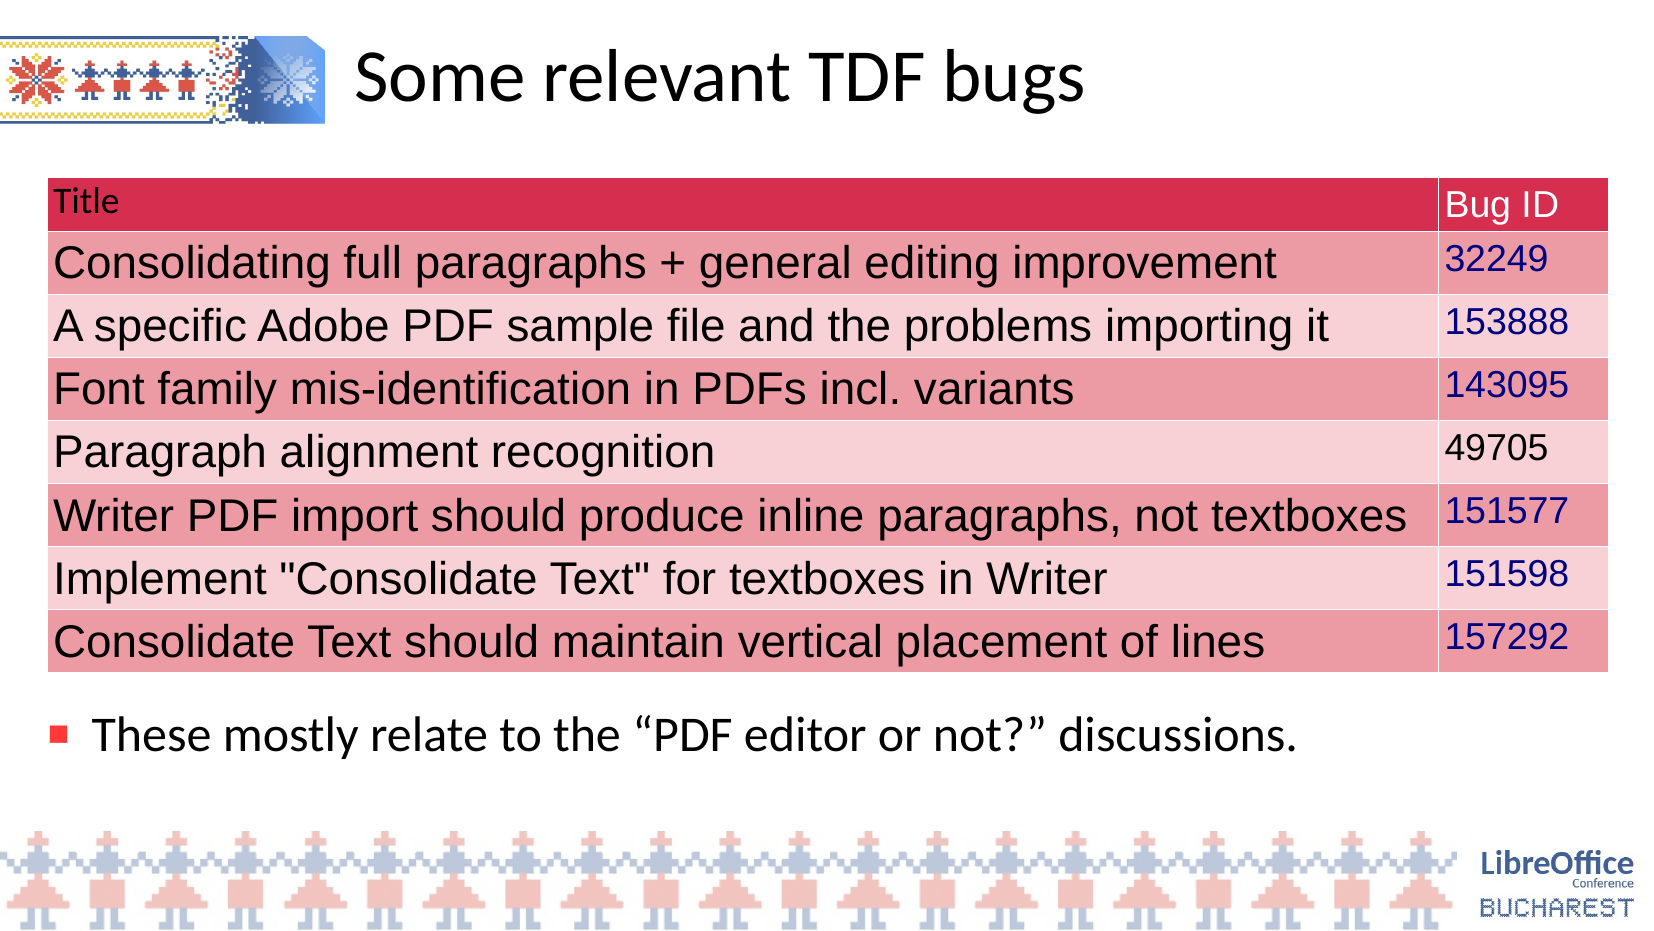

# Some relevant TDF bugs
| Title | Bug ID |
| --- | --- |
| Consolidating full paragraphs + general editing improvement | 32249 |
| A specific Adobe PDF sample file and the problems importing it | 153888 |
| Font family mis-identification in PDFs incl. variants | 143095 |
| Paragraph alignment recognition | 49705 |
| Writer PDF import should produce inline paragraphs, not textboxes | 151577 |
| Implement "Consolidate Text" for textboxes in Writer | 151598 |
| Consolidate Text should maintain vertical placement of lines | 157292 |
These mostly relate to the “PDF editor or not?” discussions.